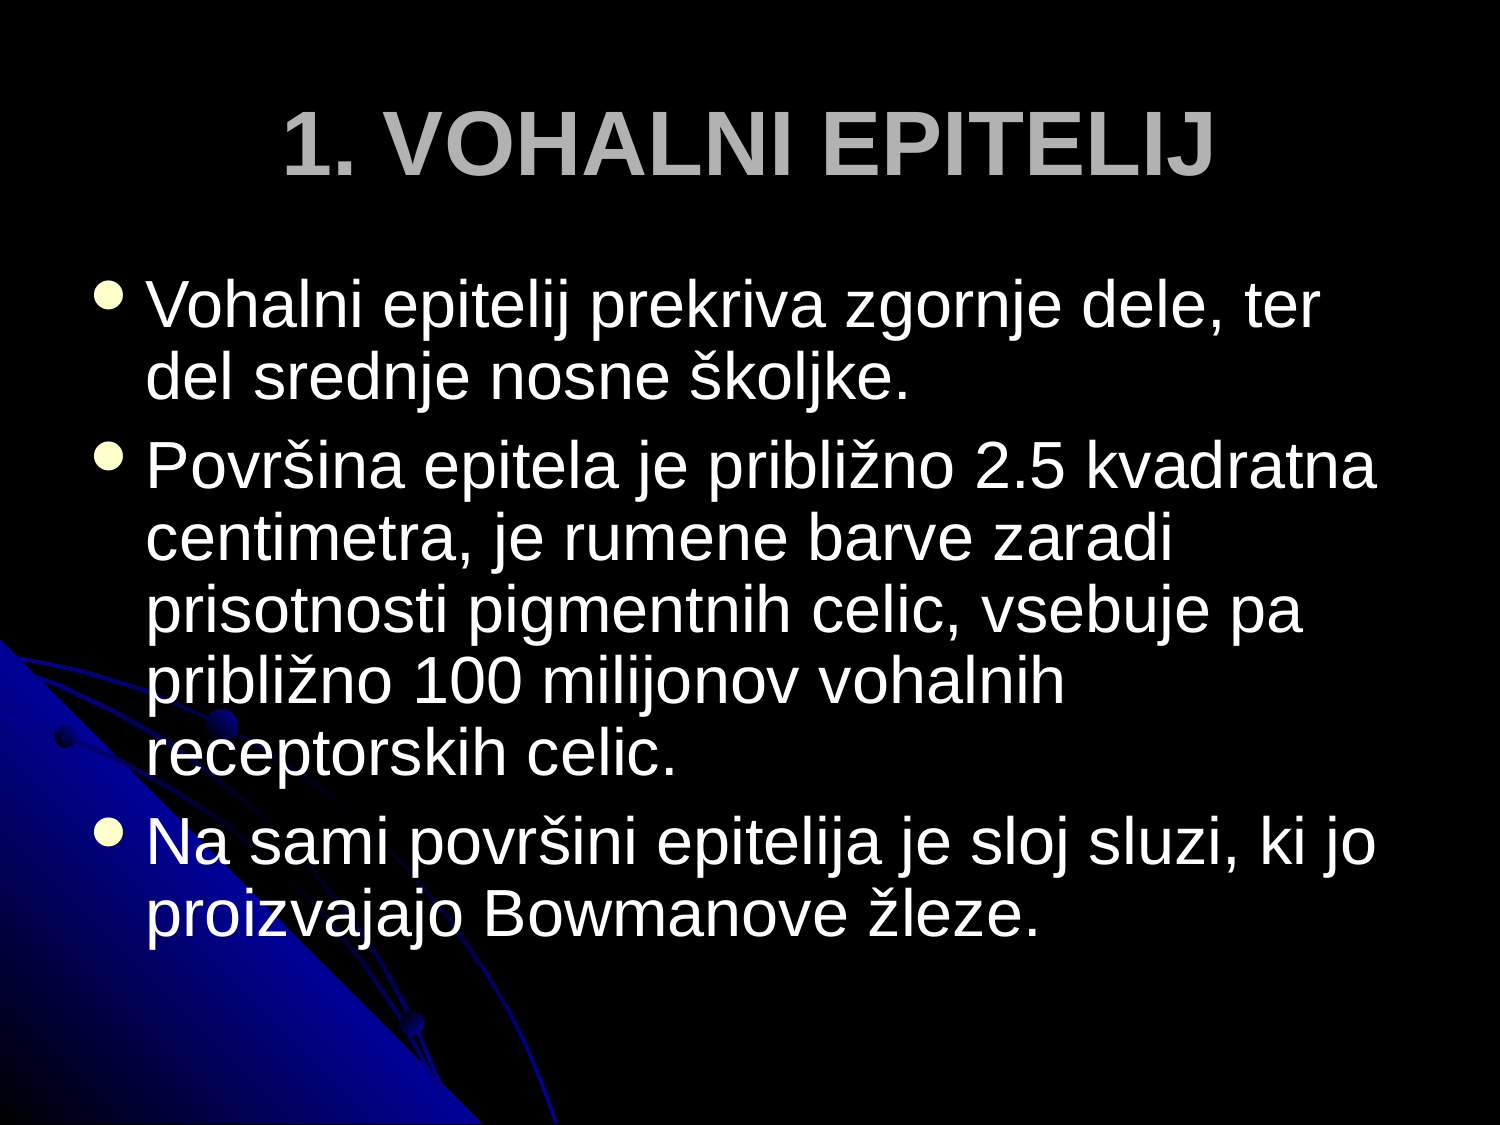

# 1. VOHALNI EPITELIJ
Vohalni epitelij prekriva zgornje dele, ter del srednje nosne školjke.
Površina epitela je približno 2.5 kvadratna centimetra, je rumene barve zaradi prisotnosti pigmentnih celic, vsebuje pa približno 100 milijonov vohalnih receptorskih celic.
Na sami površini epitelija je sloj sluzi, ki jo proizvajajo Bowmanove žleze.